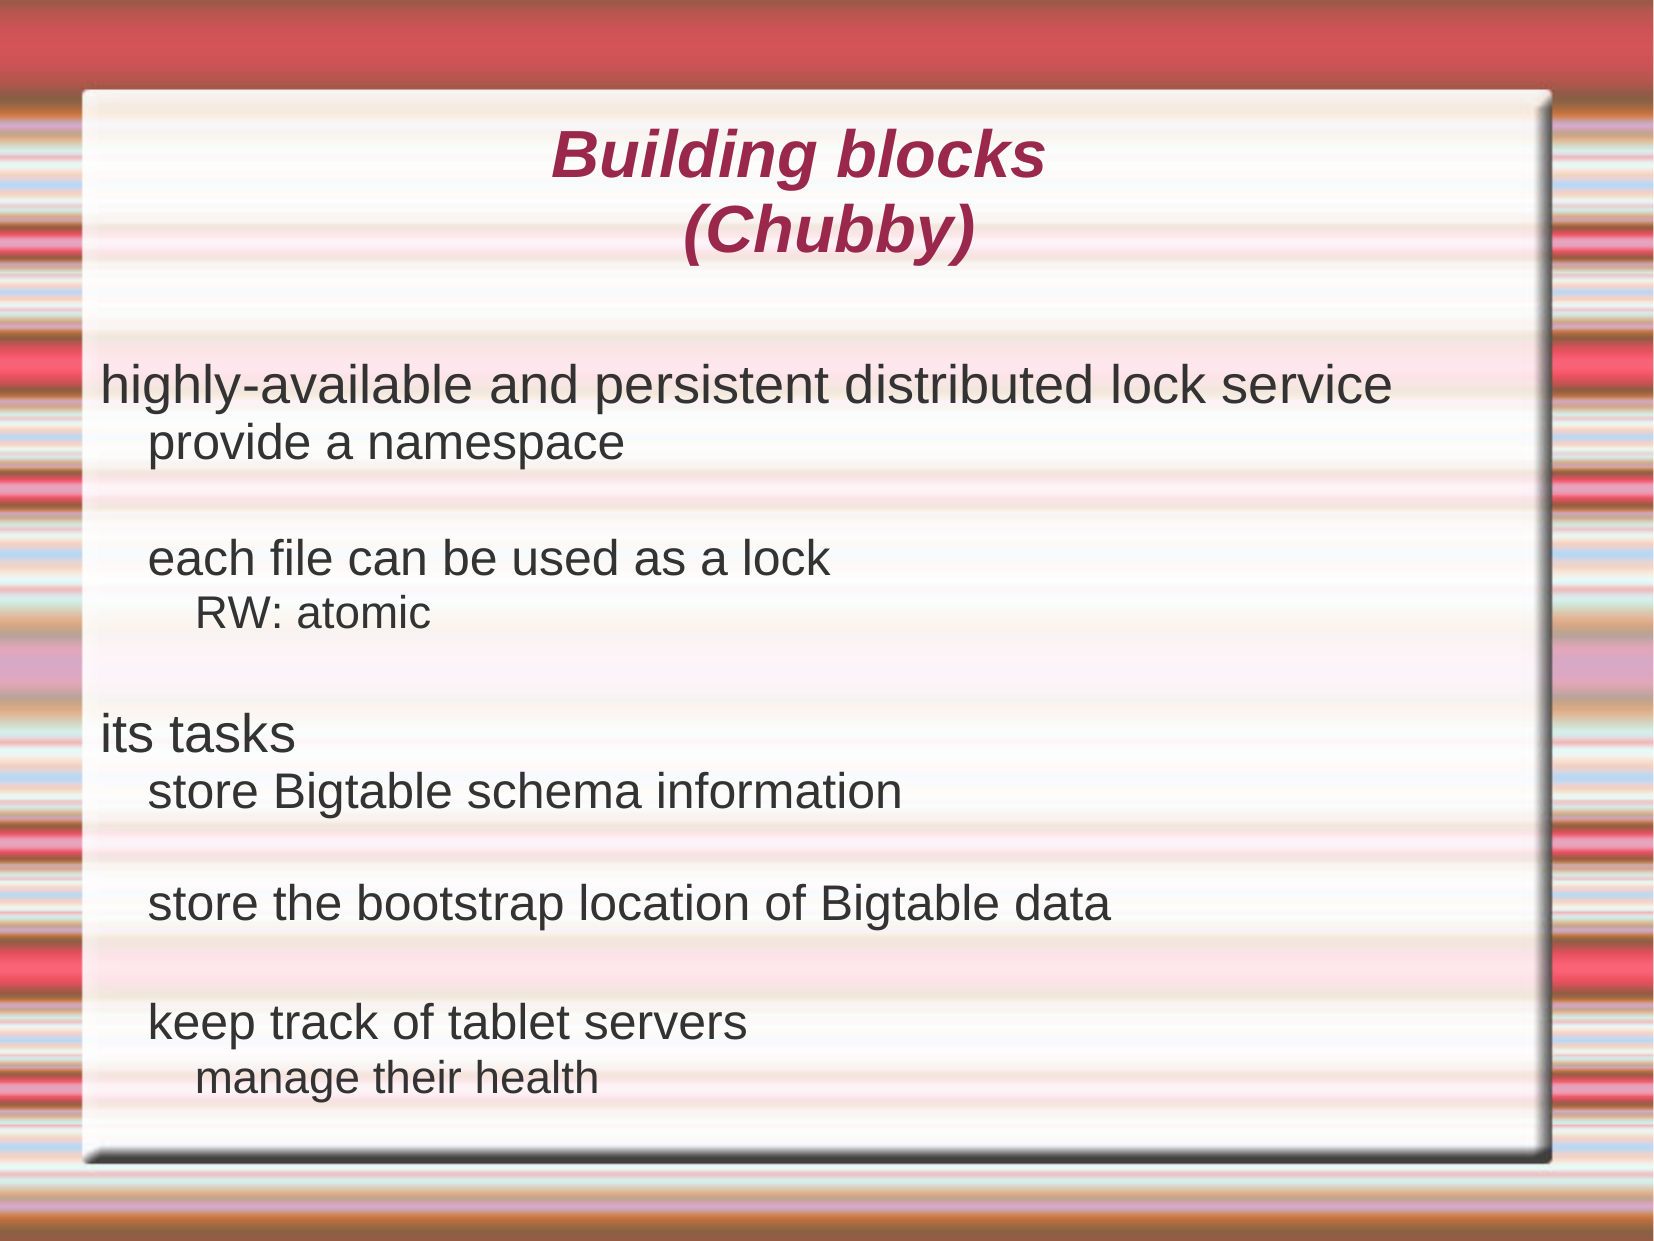

# Building blocks (Chubby)
highly-available and persistent distributed lock service
provide a namespace
each file can be used as a lock
RW: atomic
its tasks
store Bigtable schema information
store the bootstrap location of Bigtable data
keep track of tablet servers
manage their health